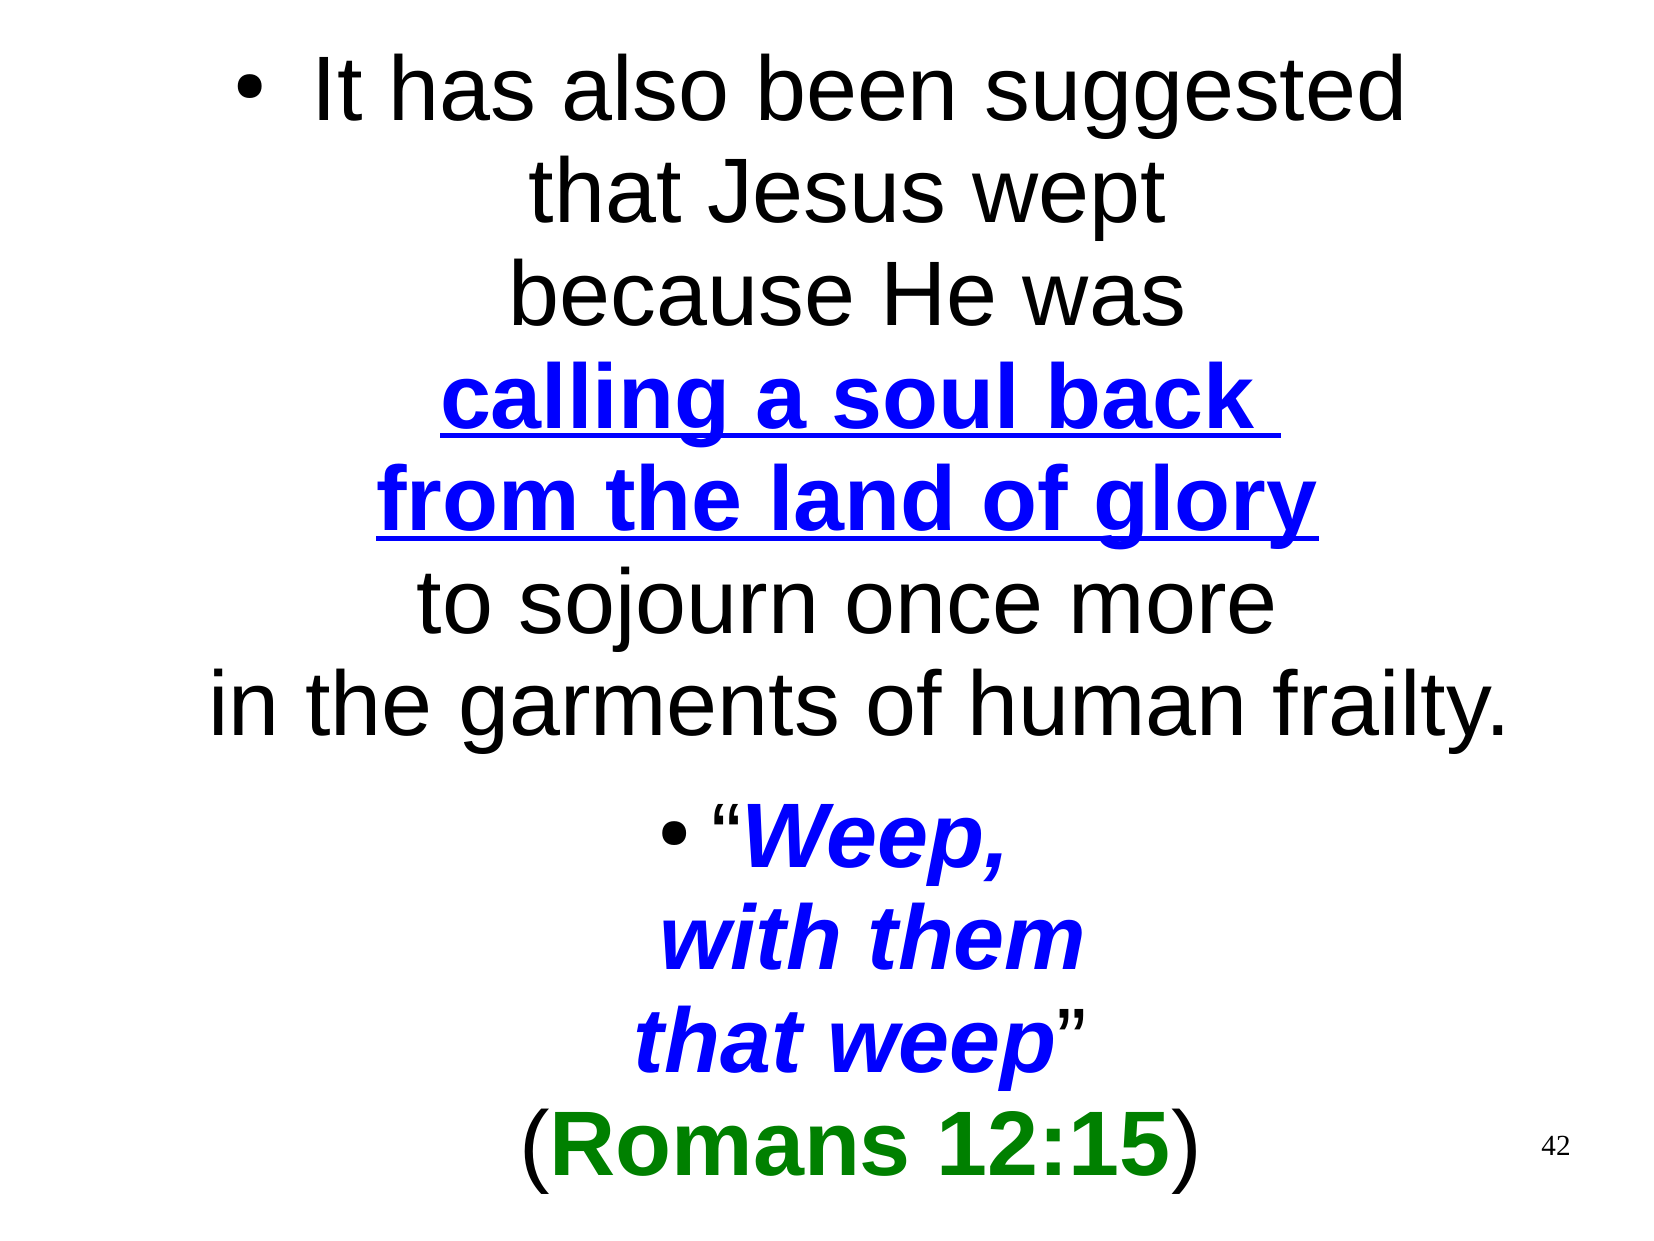

# It has also been suggested that Jesus wept because He was calling a soul back from the land of glory to sojourn once more in the garments of human frailty.
“Weep,
 with them
that weep”
(Romans 12:15)
42